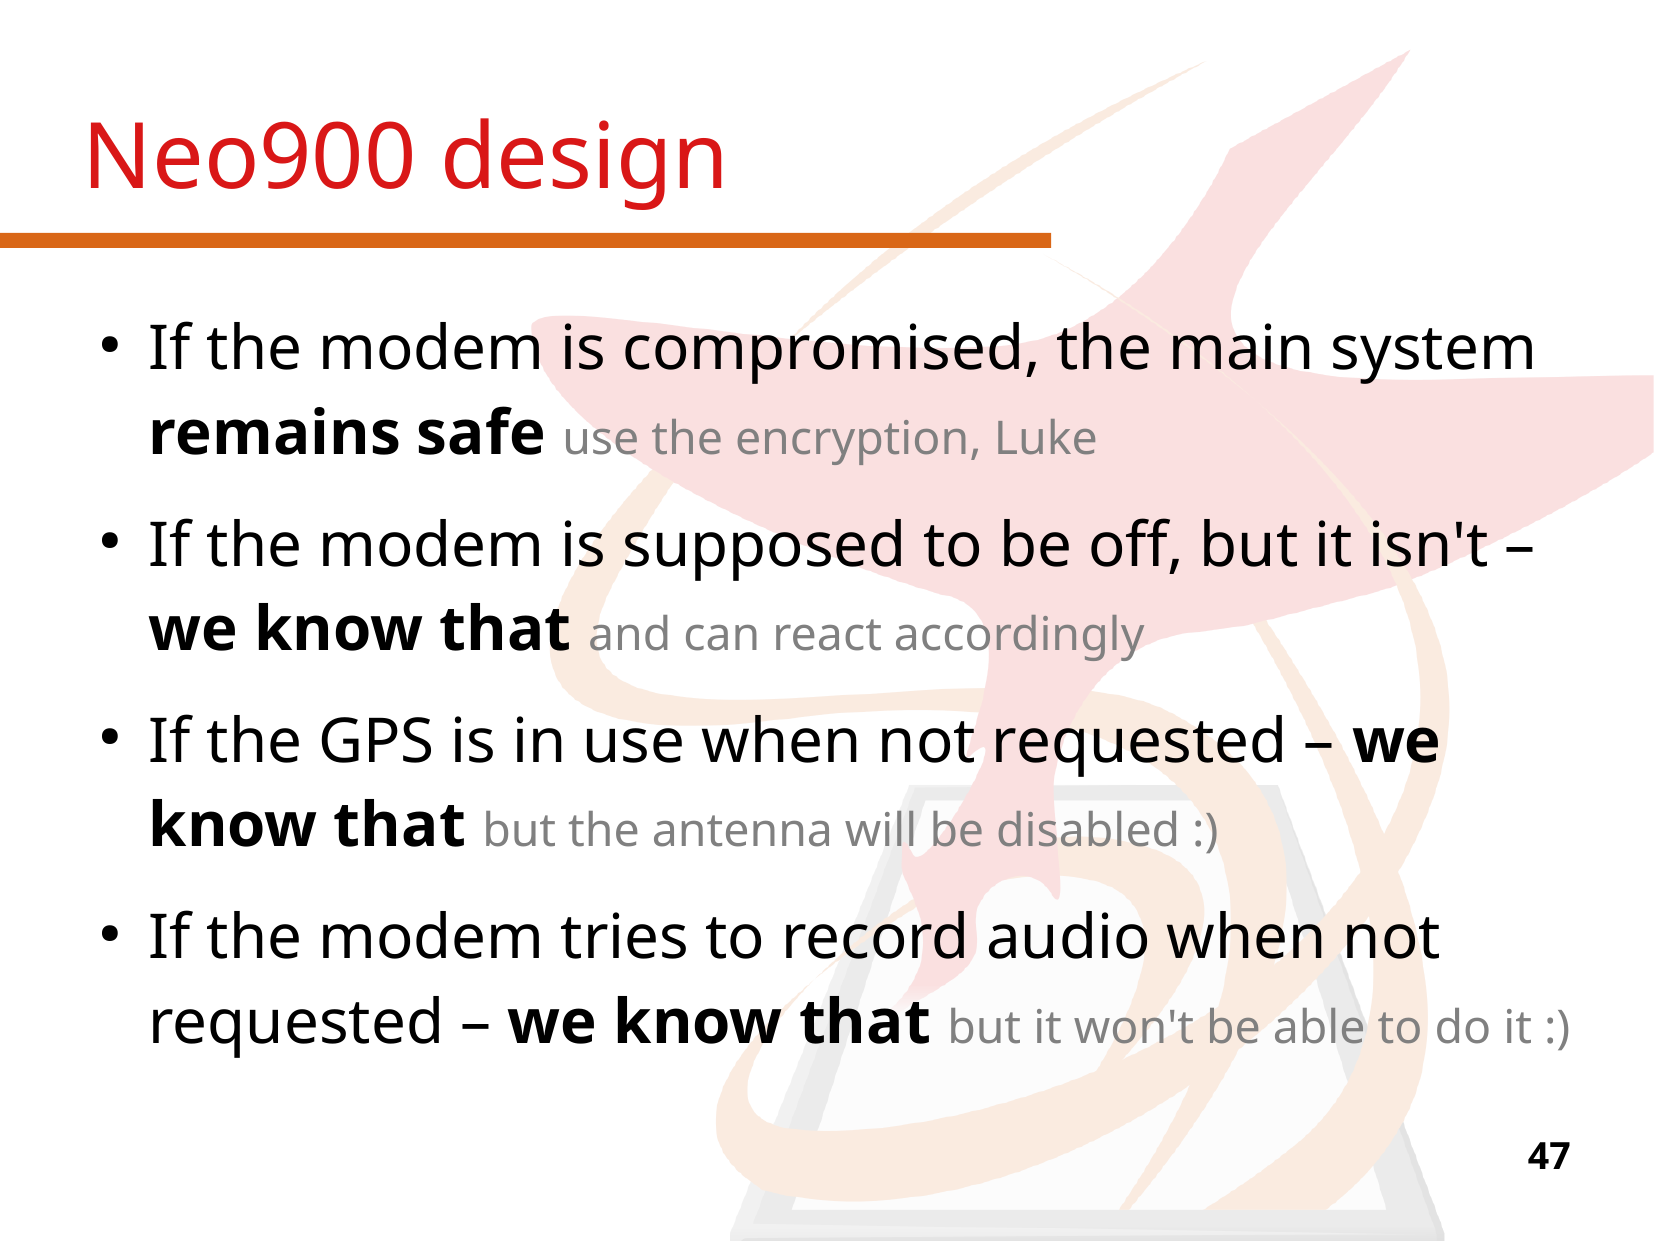

# Neo900 design
If the modem is compromised, the main system remains safe use the encryption, Luke
If the modem is supposed to be off, but it isn't – we know that and can react accordingly
If the GPS is in use when not requested – we know that but the antenna will be disabled :)
If the modem tries to record audio when not requested – we know that but it won't be able to do it :)
47